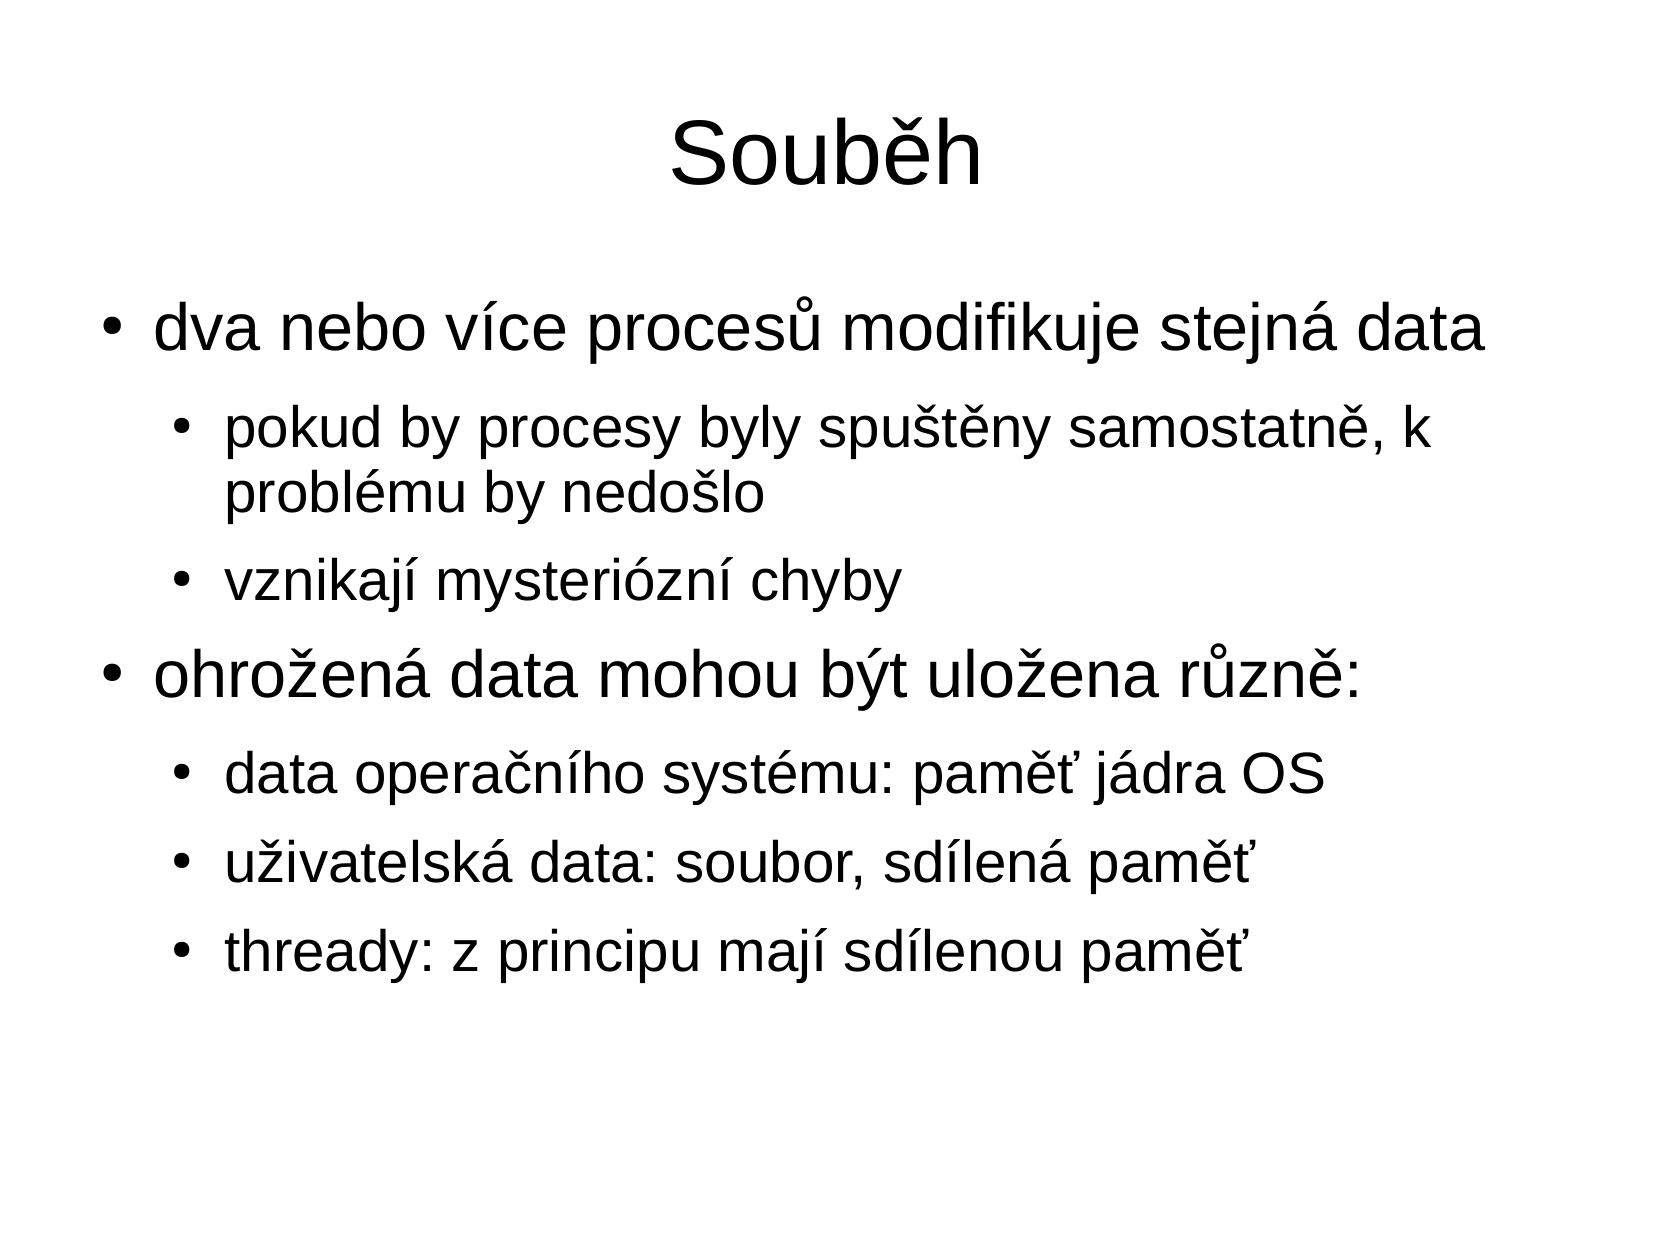

# Souběh
dva nebo více procesů modifikuje stejná data
pokud by procesy byly spuštěny samostatně, k problému by nedošlo
vznikají mysteriózní chyby
ohrožená data mohou být uložena různě:
data operačního systému: paměť jádra OS
uživatelská data: soubor, sdílená paměť
thready: z principu mají sdílenou paměť